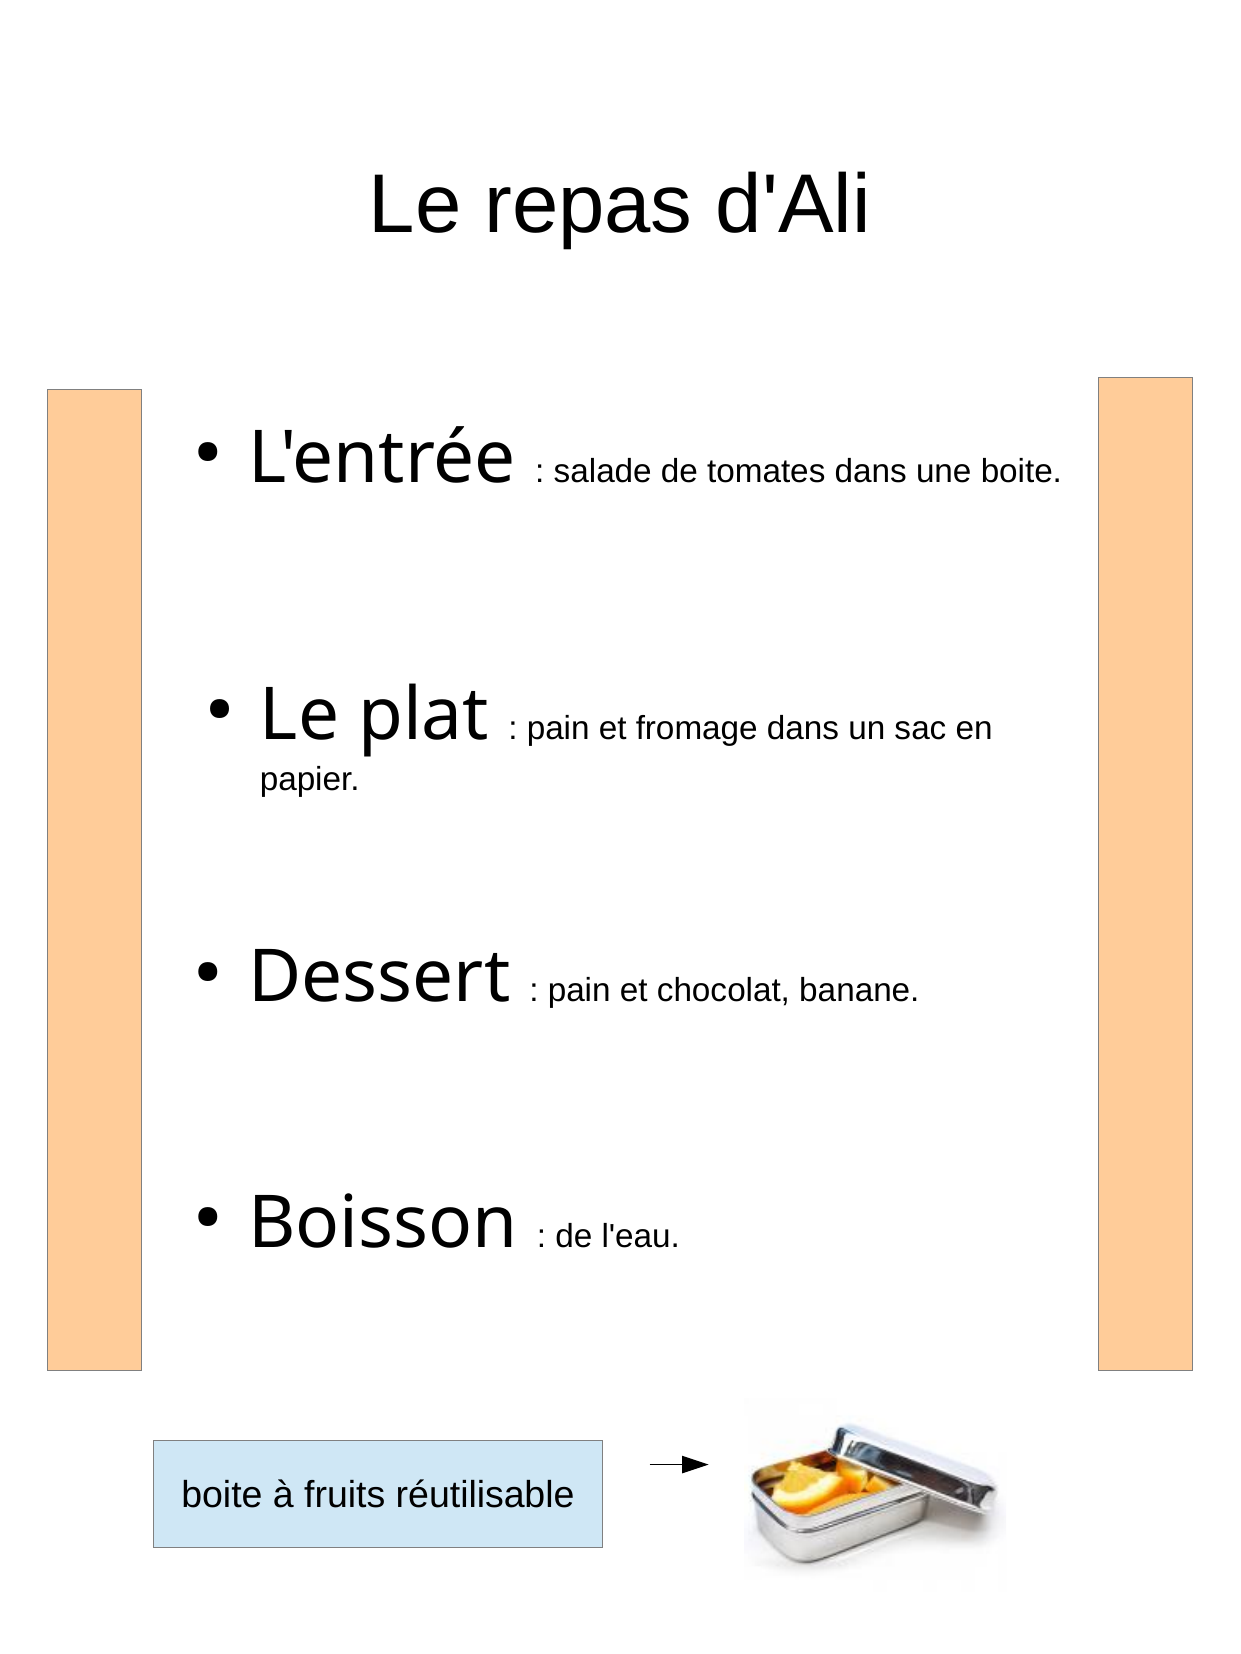

# Le repas d'Ali
L'entrée : salade de tomates dans une boite.
Le plat : pain et fromage dans un sac en papier.
Dessert : pain et chocolat, banane.
Boisson : de l'eau.
boite à fruits réutilisable